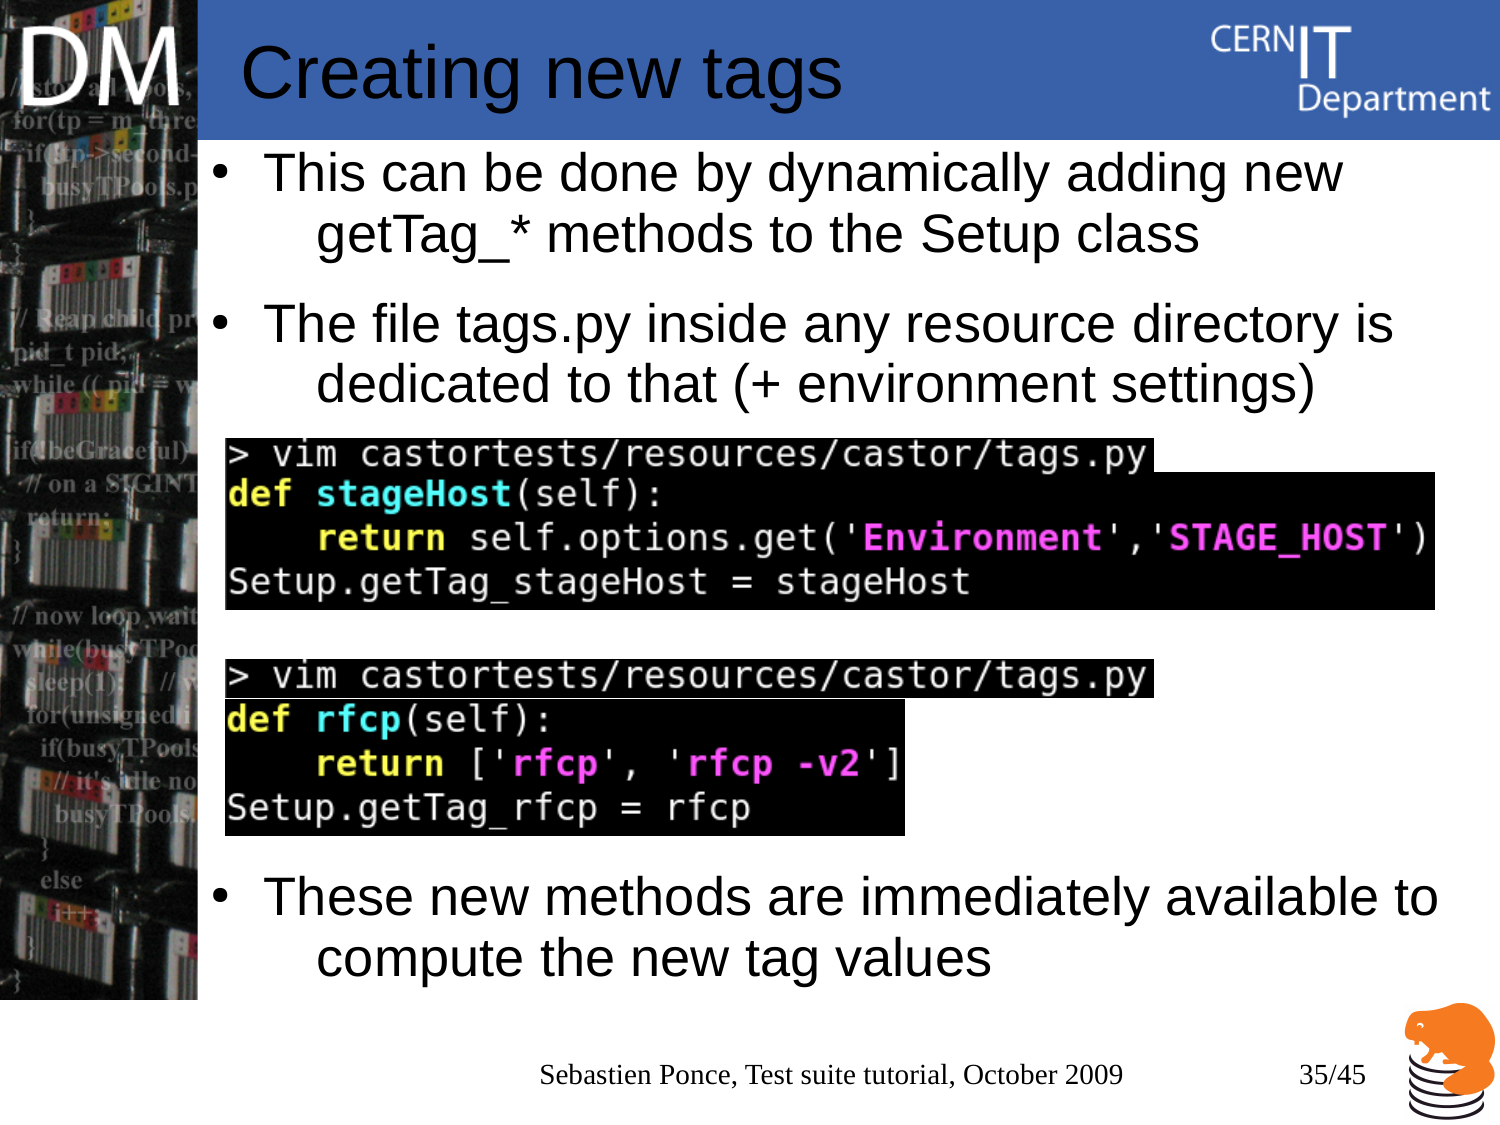

# Creating new tags
This can be done by dynamically adding new getTag_* methods to the Setup class
The file tags.py inside any resource directory is dedicated to that (+ environment settings)
These new methods are immediately available to compute the new tag values